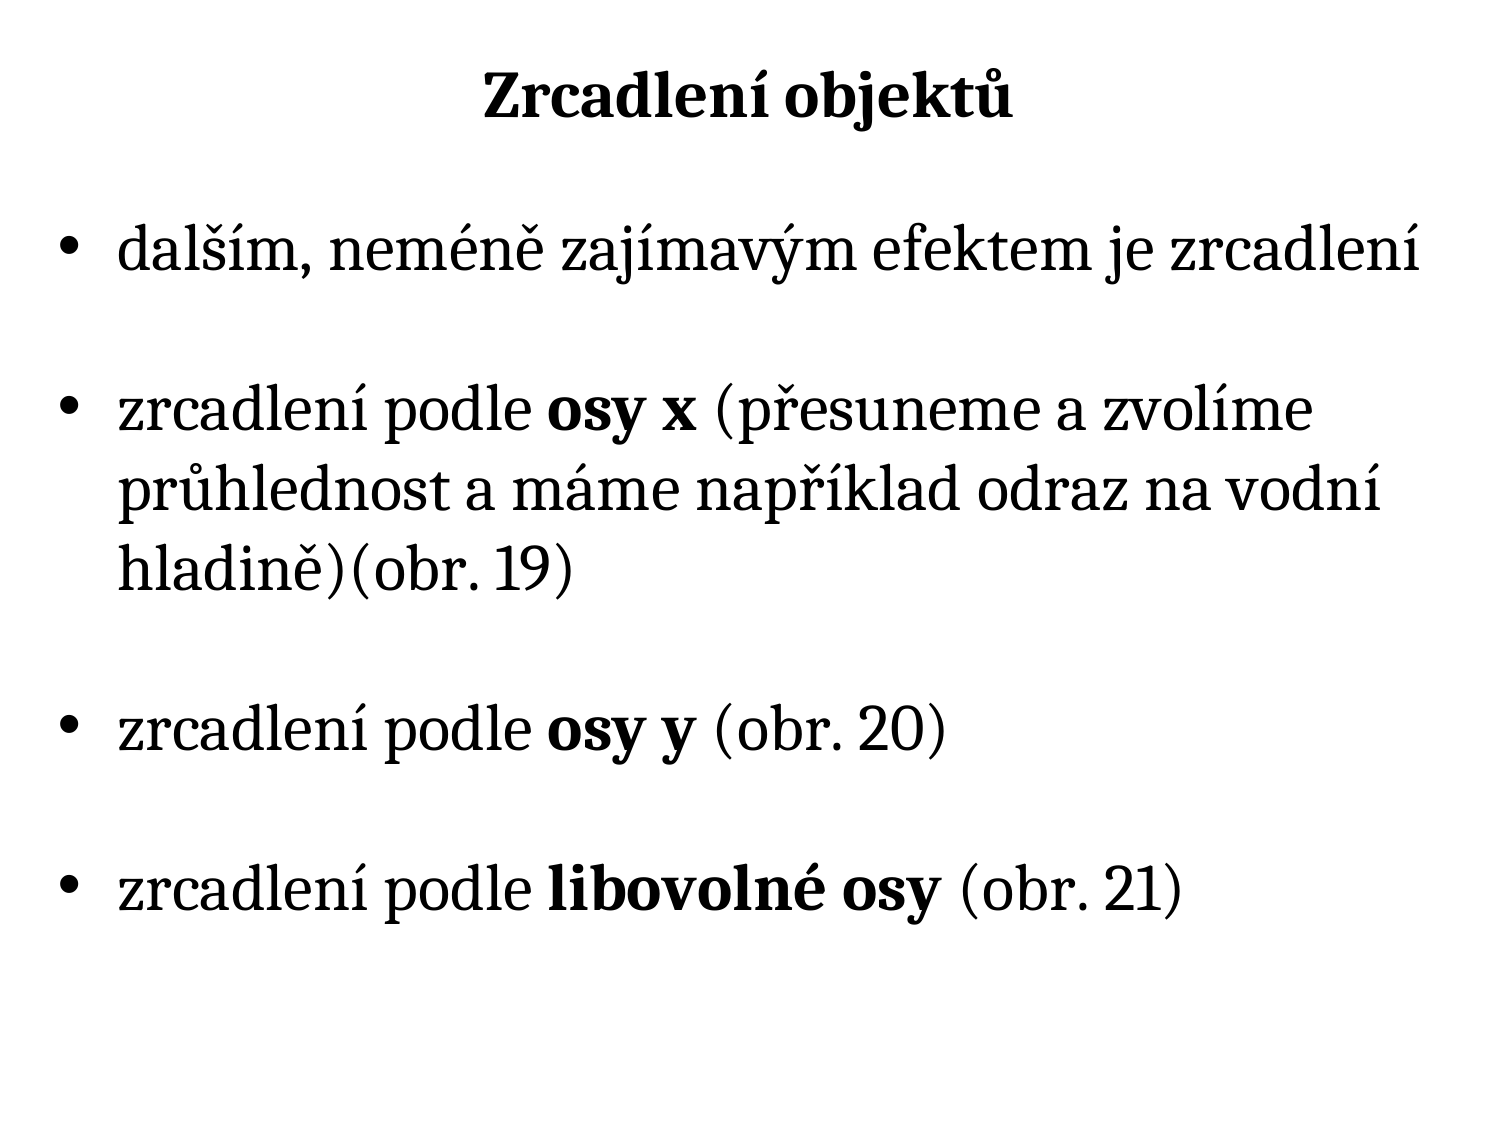

Zrcadlení objektů
dalším, neméně zajímavým efektem je zrcadlení
zrcadlení podle osy x (přesuneme a zvolíme průhlednost a máme například odraz na vodní hladině)(obr. 19)
zrcadlení podle osy y (obr. 20)
zrcadlení podle libovolné osy (obr. 21)